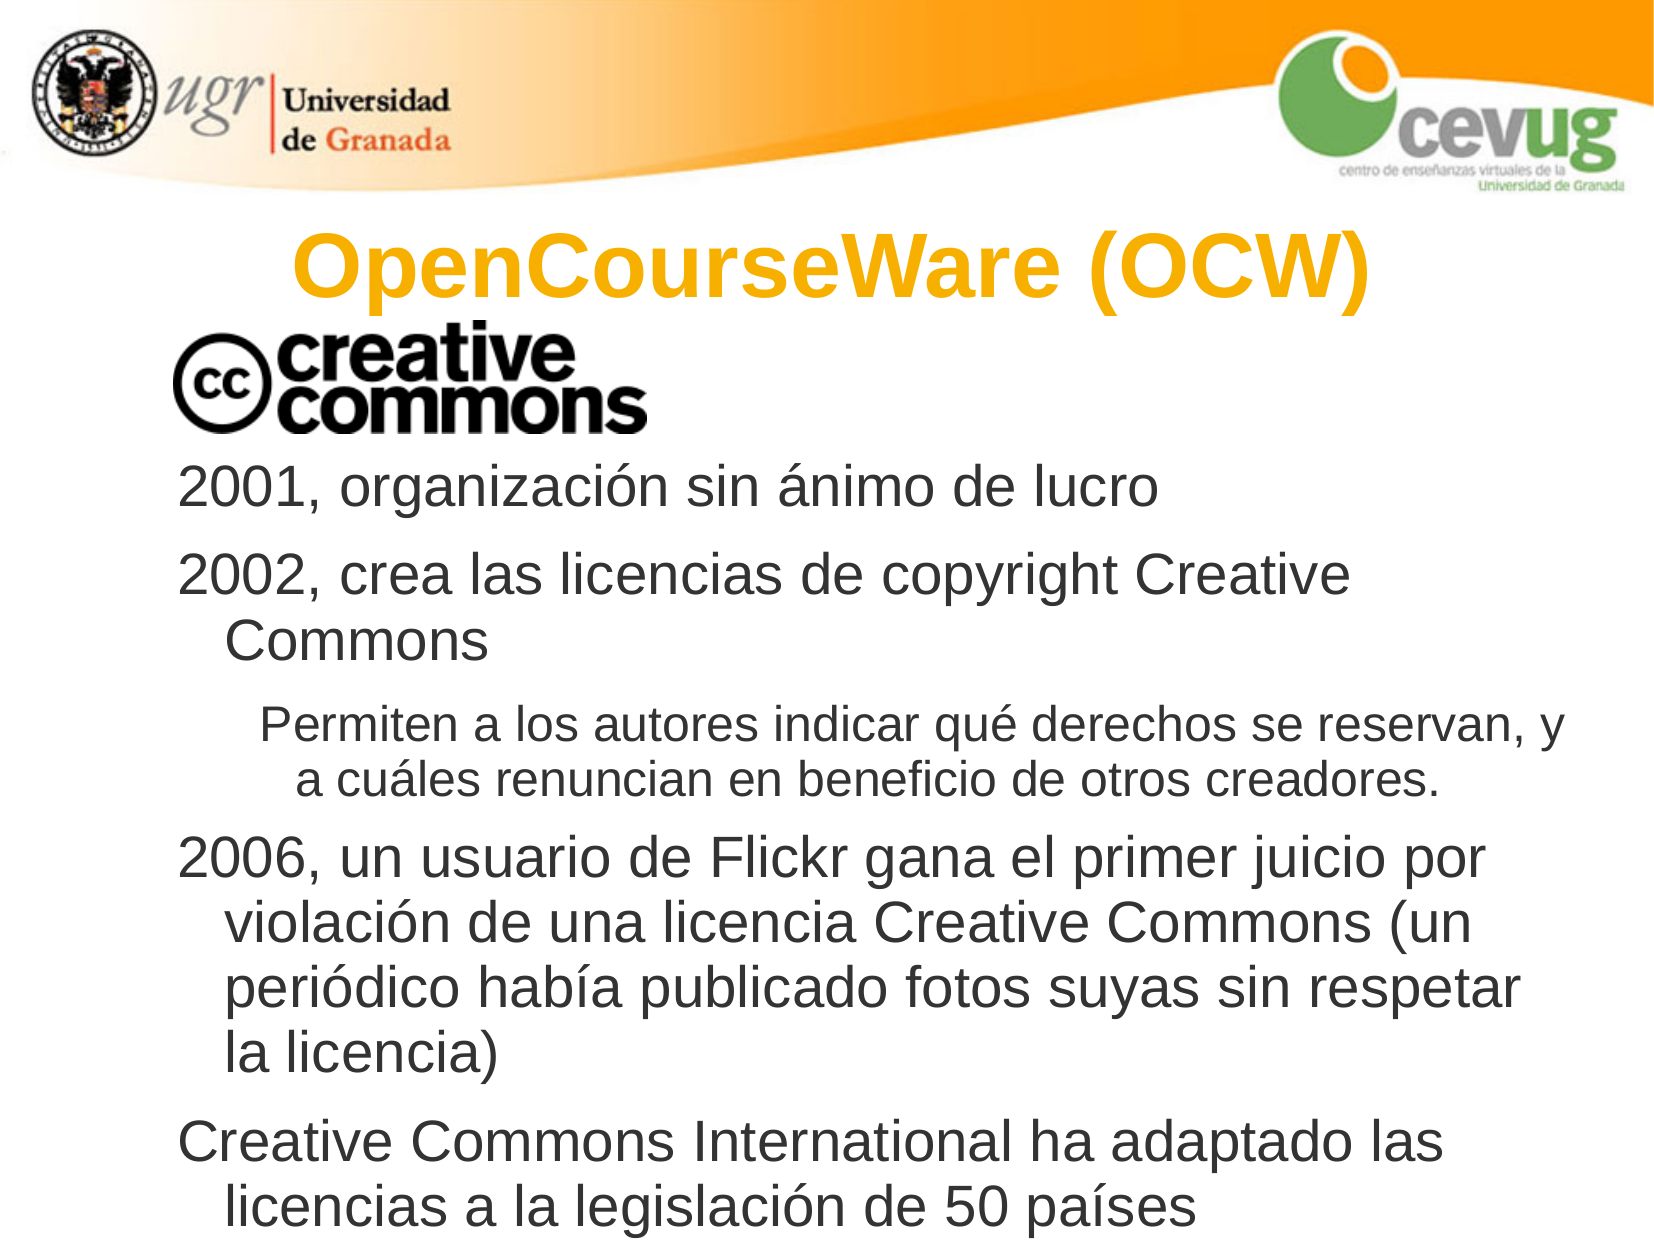

# OpenCourseWare (OCW)
2001, organización sin ánimo de lucro
2002, crea las licencias de copyright Creative Commons
Permiten a los autores indicar qué derechos se reservan, y a cuáles renuncian en beneficio de otros creadores.
2006, un usuario de Flickr gana el primer juicio por violación de una licencia Creative Commons (un periódico había publicado fotos suyas sin respetar la licencia)
Creative Commons International ha adaptado las licencias a la legislación de 50 países